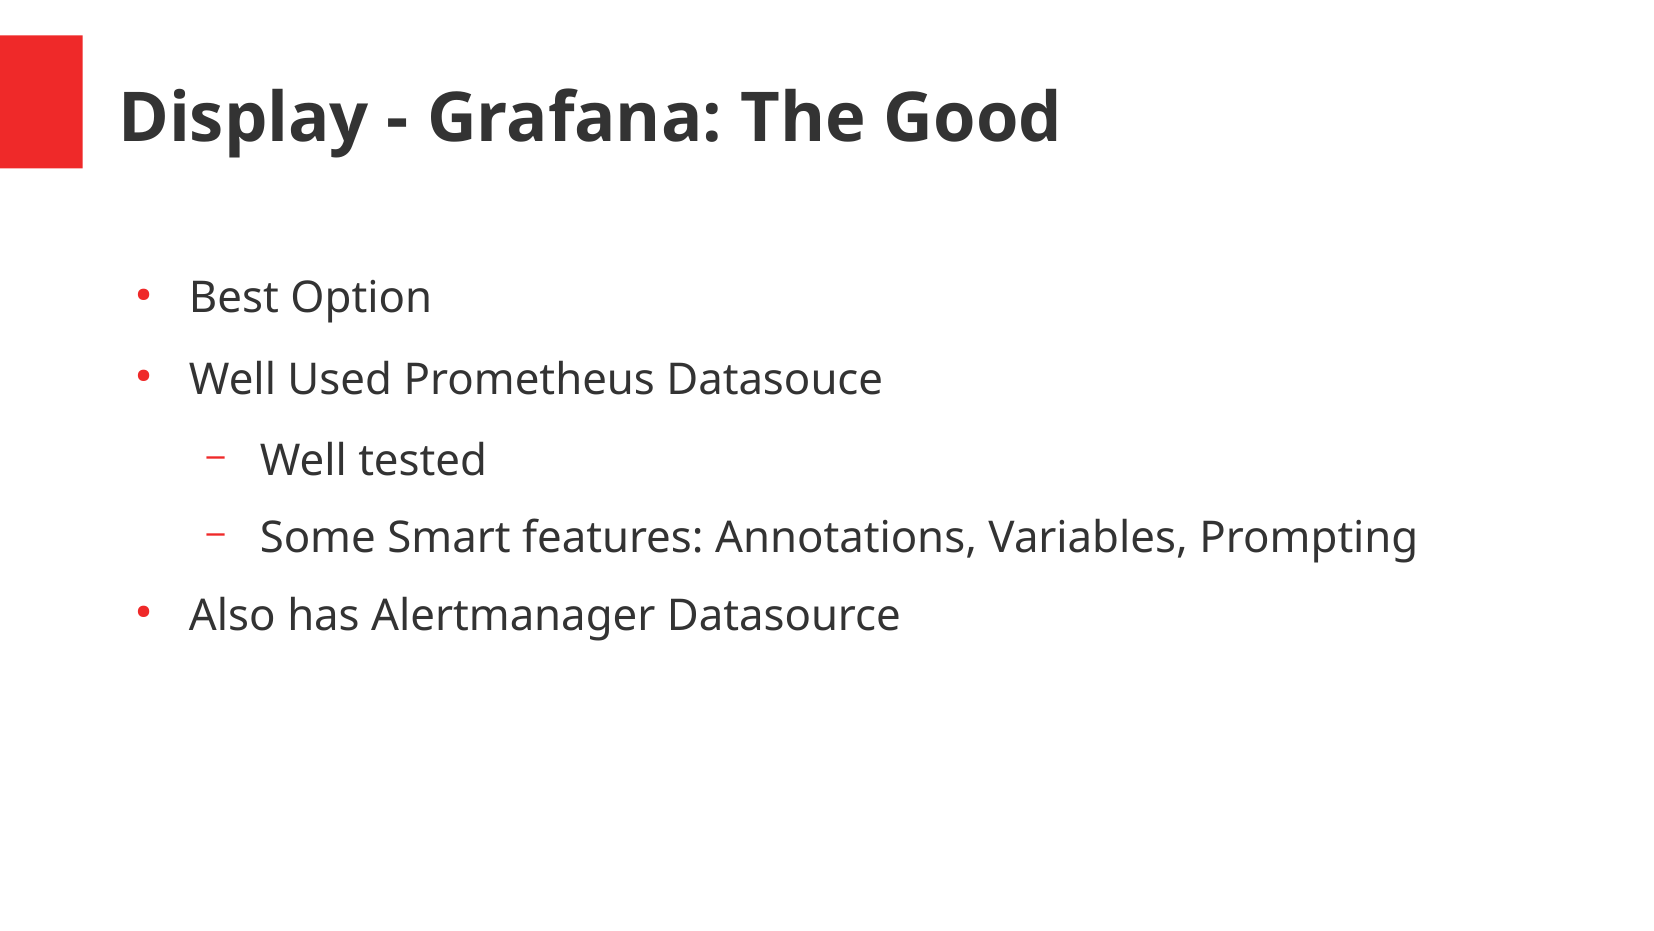

# Display - Grafana: The Good
Best Option
Well Used Prometheus Datasouce
Well tested
Some Smart features: Annotations, Variables, Prompting
Also has Alertmanager Datasource